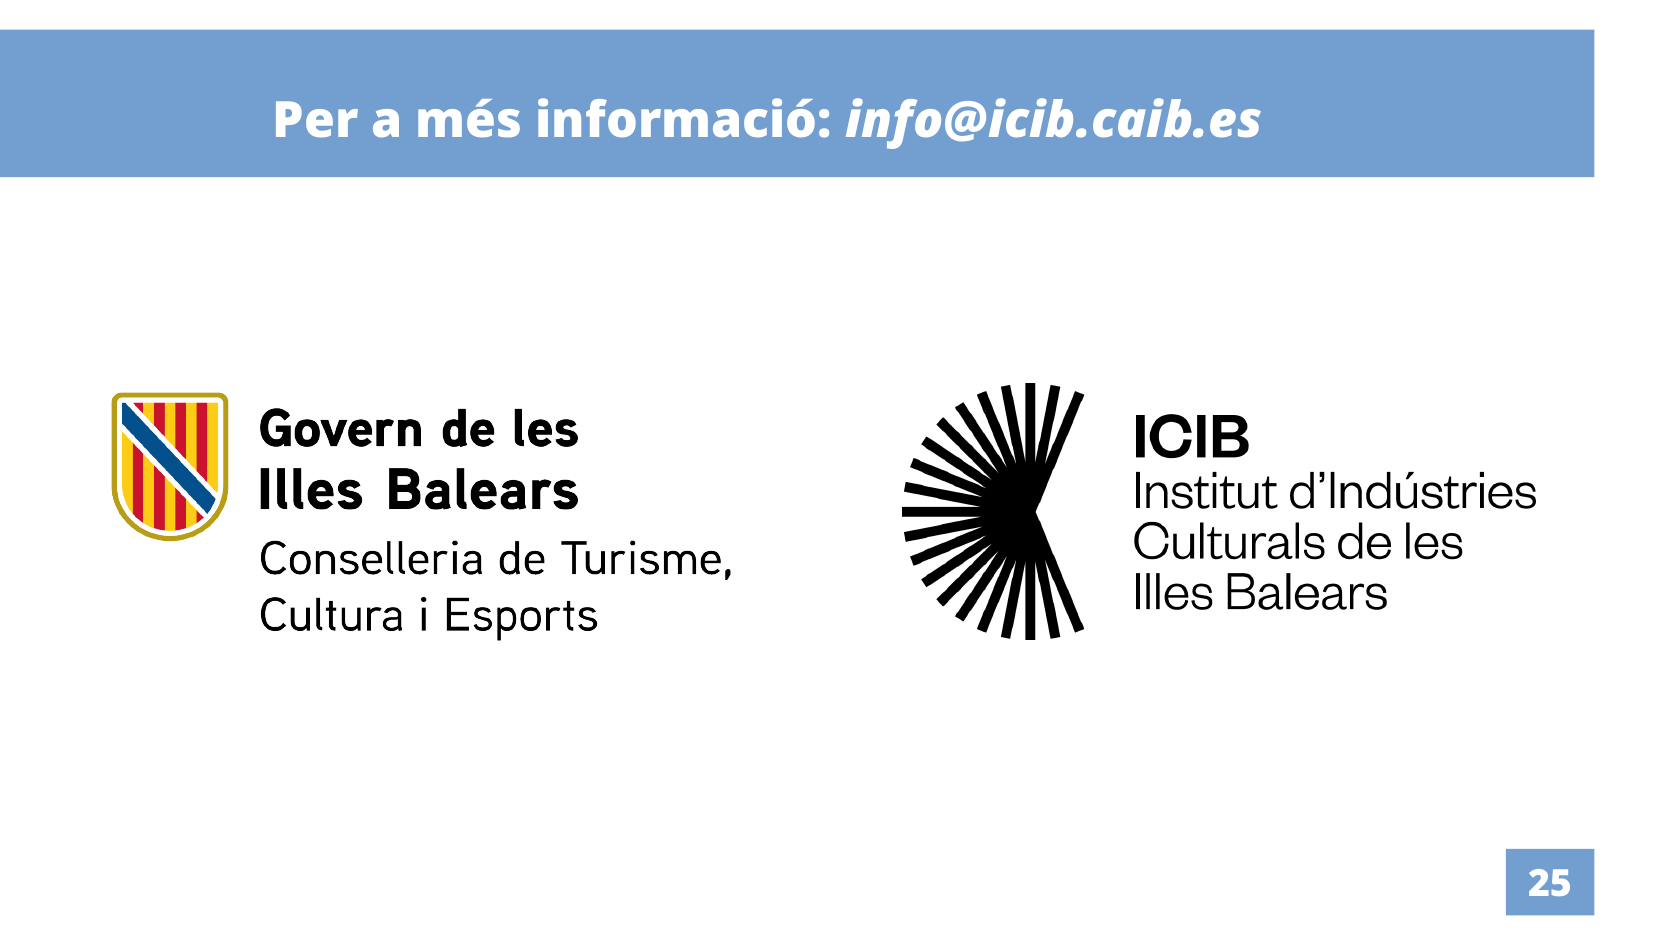

# Per a més informació: info@icib.caib.es
25